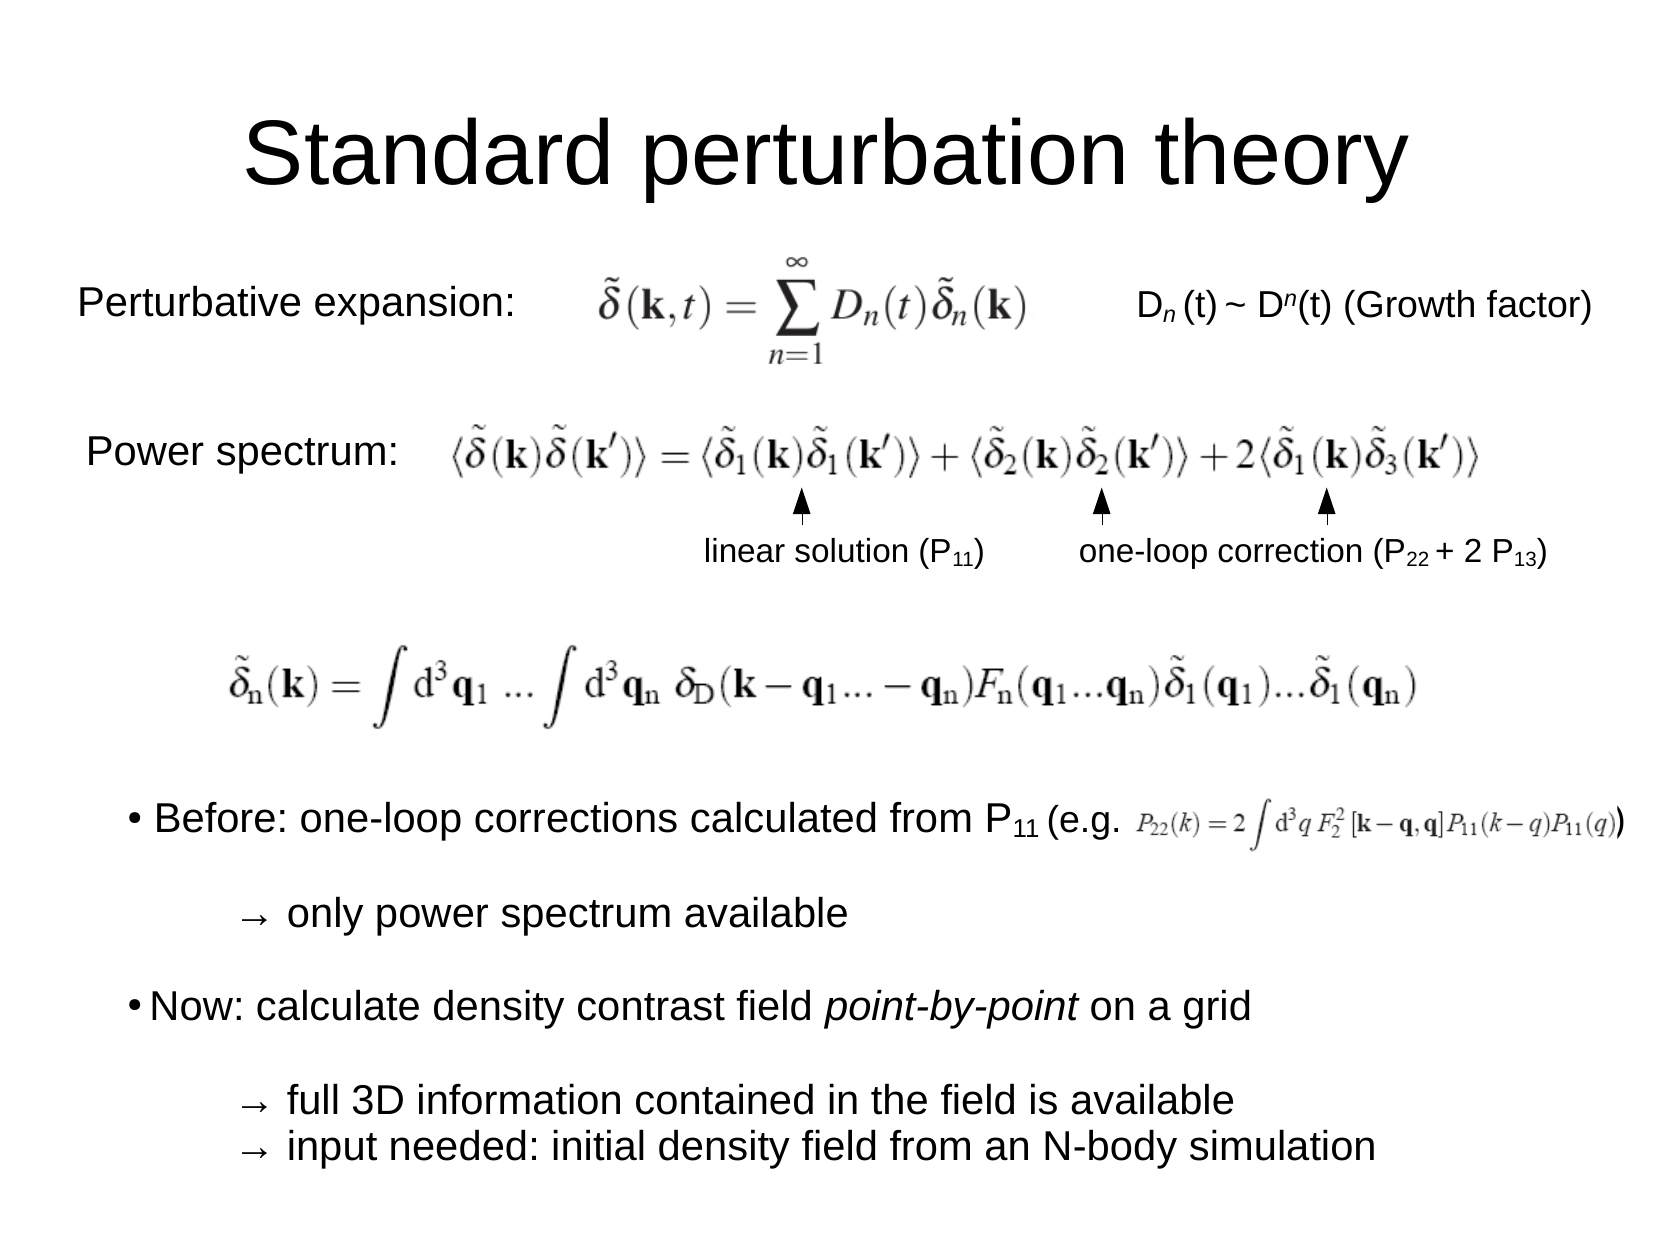

# Standard perturbation theory
Perturbative expansion:
Dn (t) ~ Dn(t) (Growth factor)
Power spectrum:
linear solution (P11)
one-loop correction (P22 + 2 P13)
 Before: one-loop corrections calculated from P11 (e.g. )
→ only power spectrum available
 Now: calculate density contrast field point-by-point on a grid
→ full 3D information contained in the field is available
→ input needed: initial density field from an N-body simulation